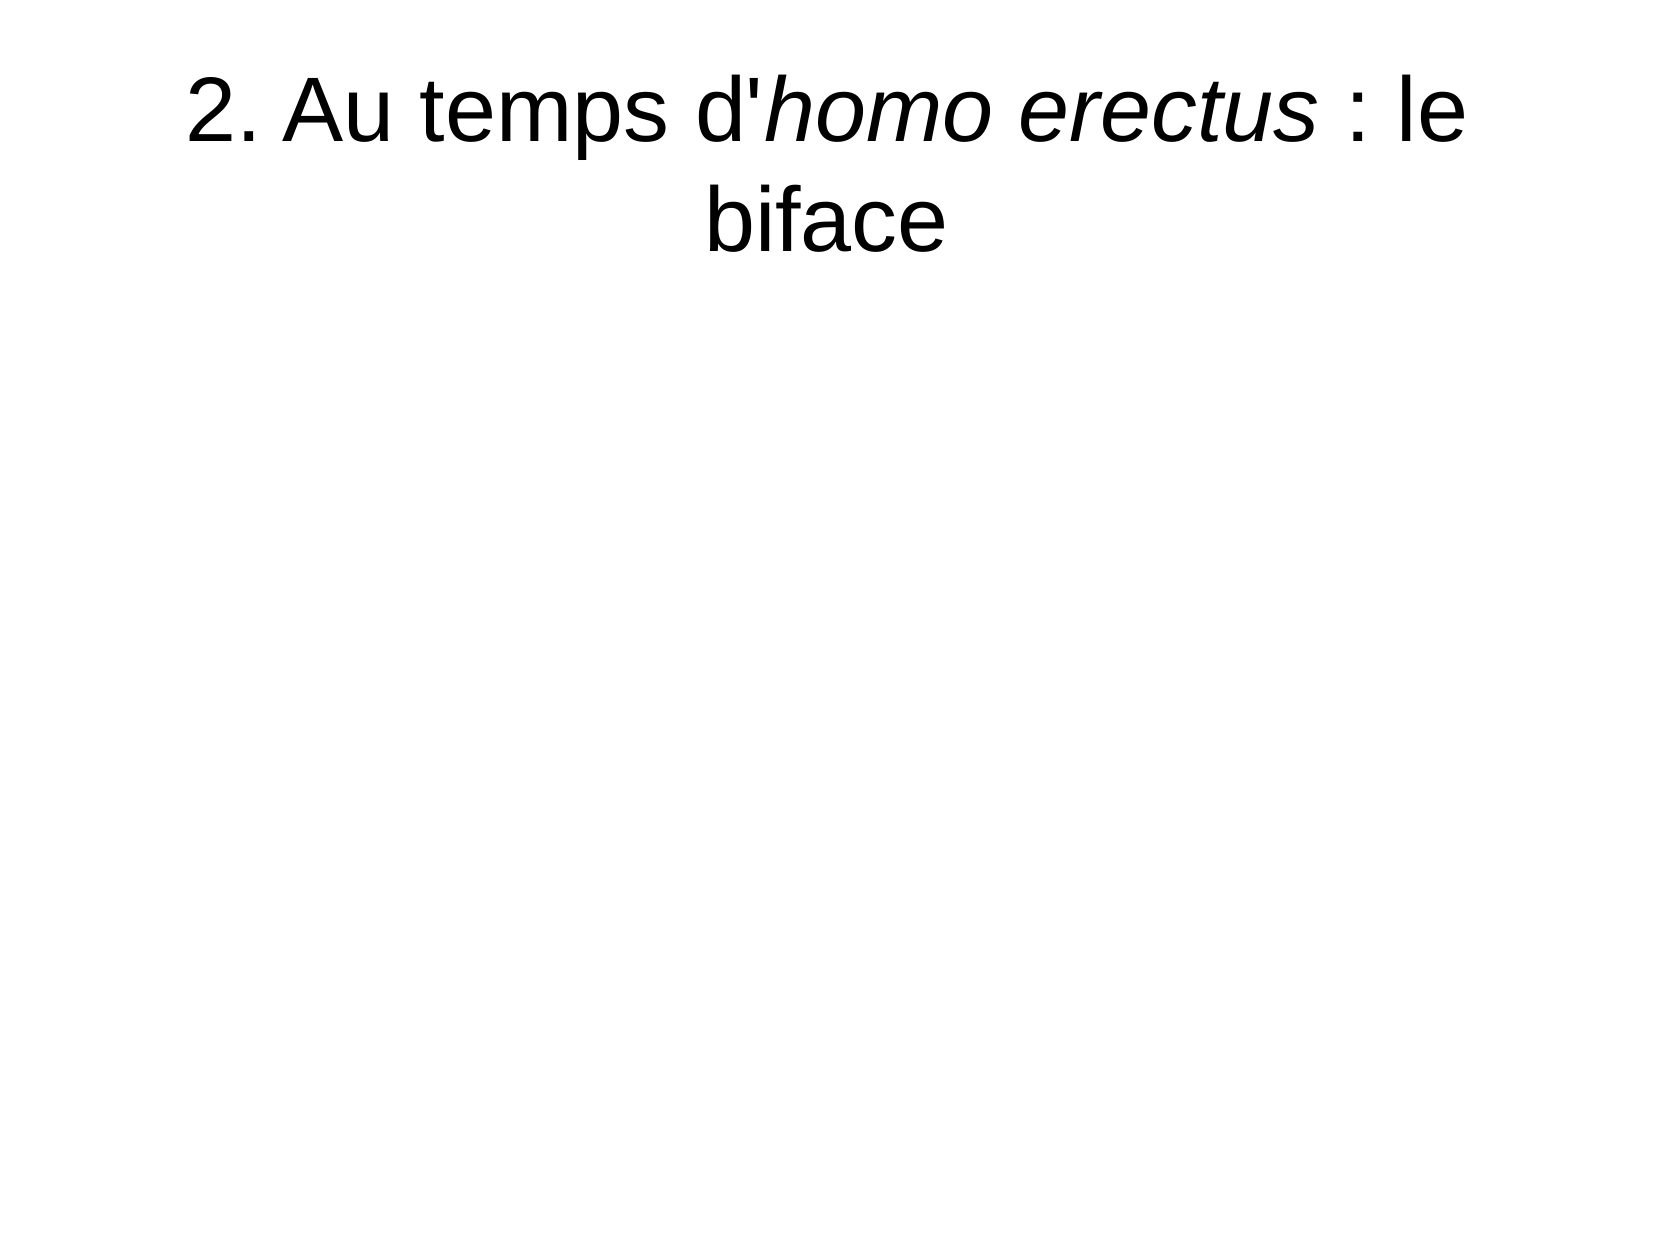

# 2. Au temps d'homo erectus : le biface